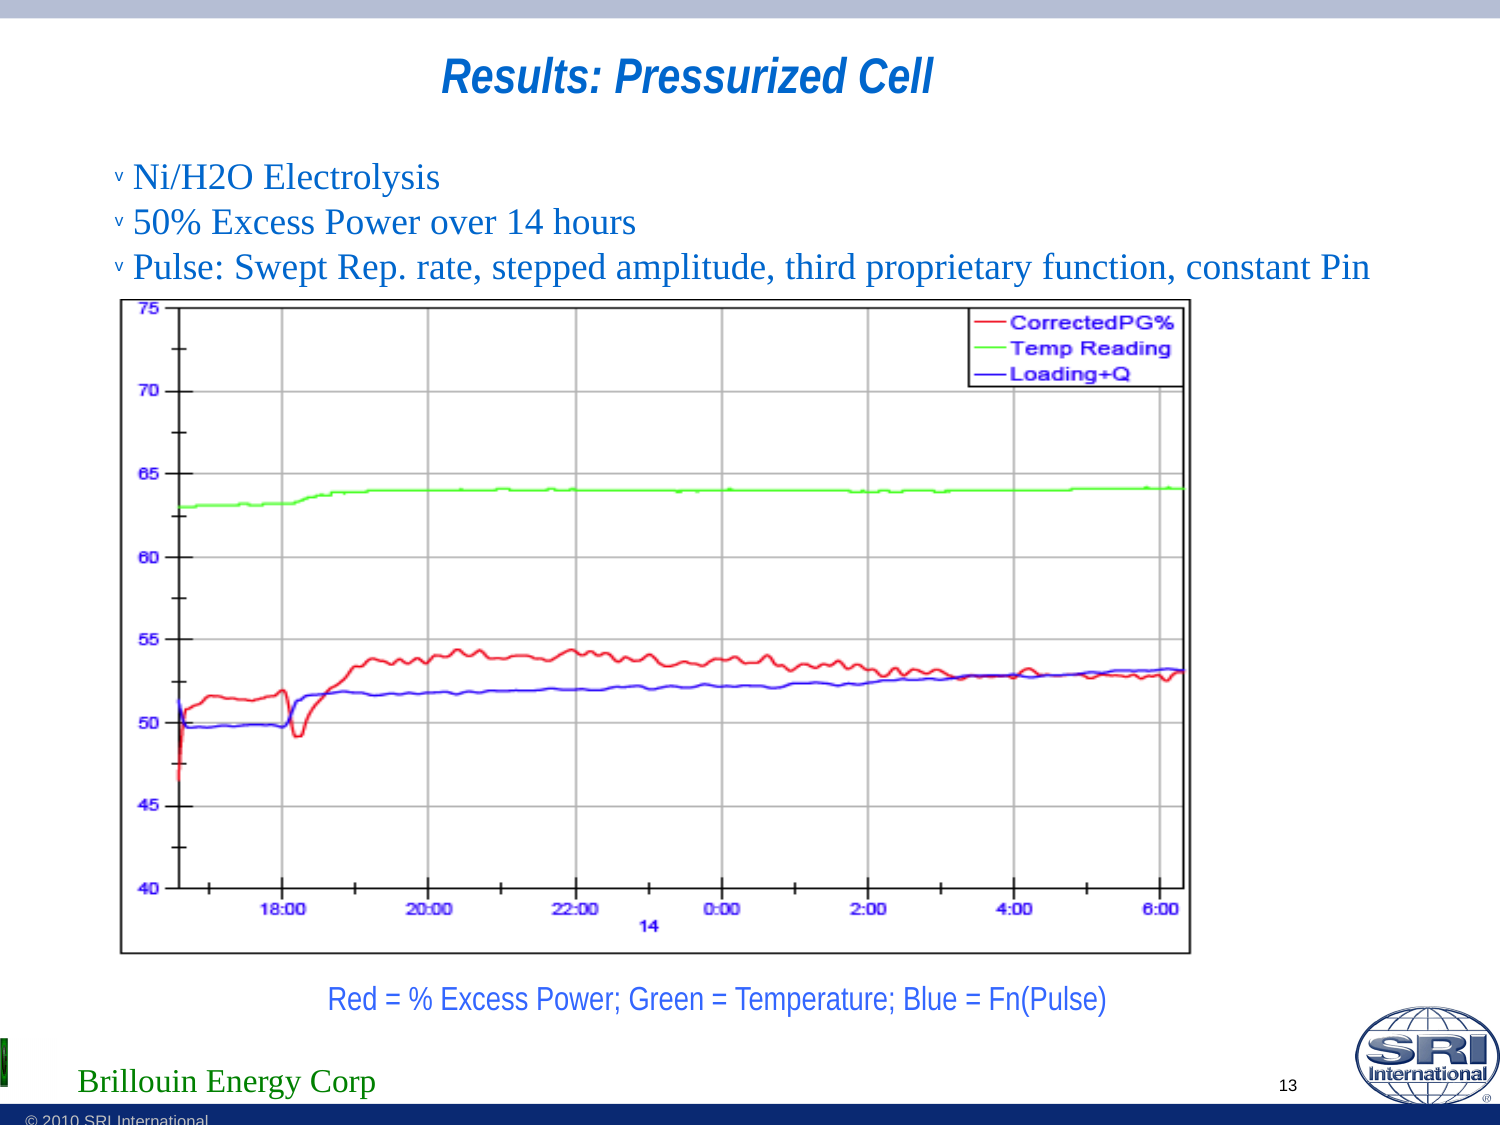

# Results: Pressurized Cell
 Ni/H2O Electrolysis
 50% Excess Power over 14 hours
 Pulse: Swept Rep. rate, stepped amplitude, third proprietary function, constant Pin
Red = % Excess Power; Green = Temperature; Blue = Fn(Pulse)